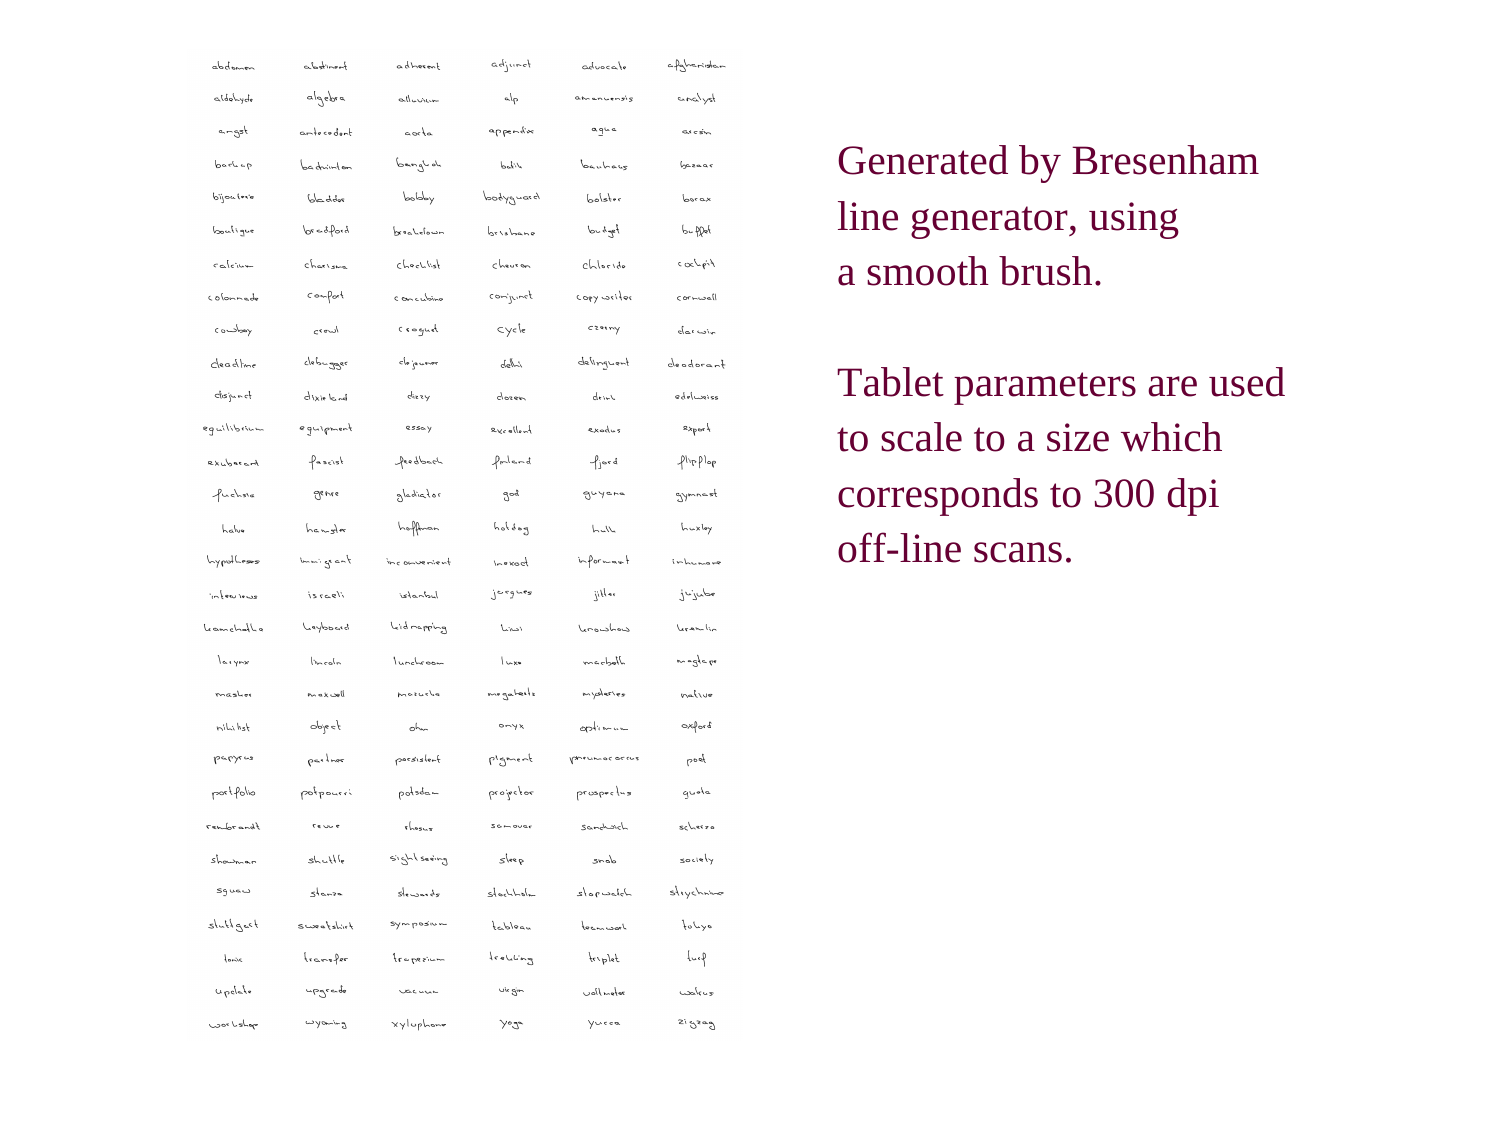

Generated by Bresenham
line generator, using
a smooth brush.
Tablet parameters are used
to scale to a size which
corresponds to 300 dpi
off-line scans.